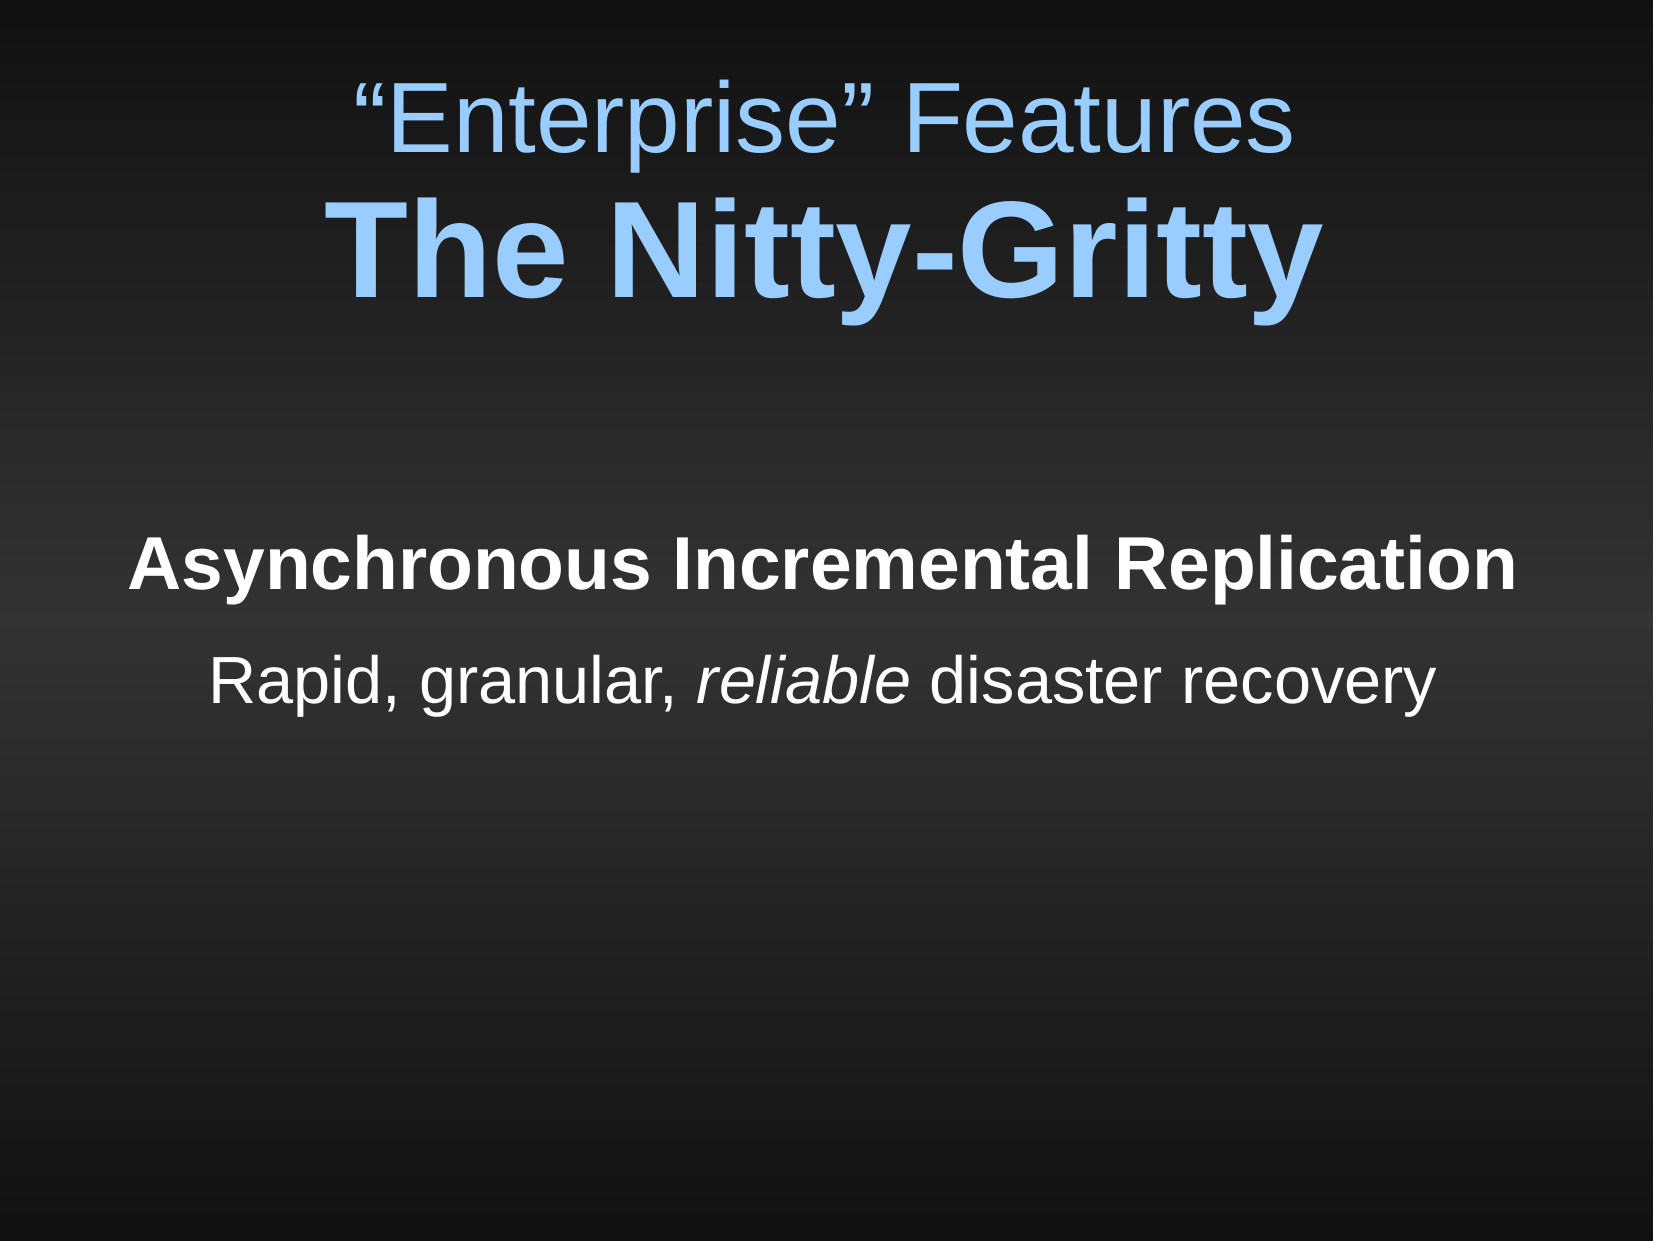

# “Enterprise” Features The Nitty-Gritty
Asynchronous Incremental Replication
Rapid, granular, reliable disaster recovery